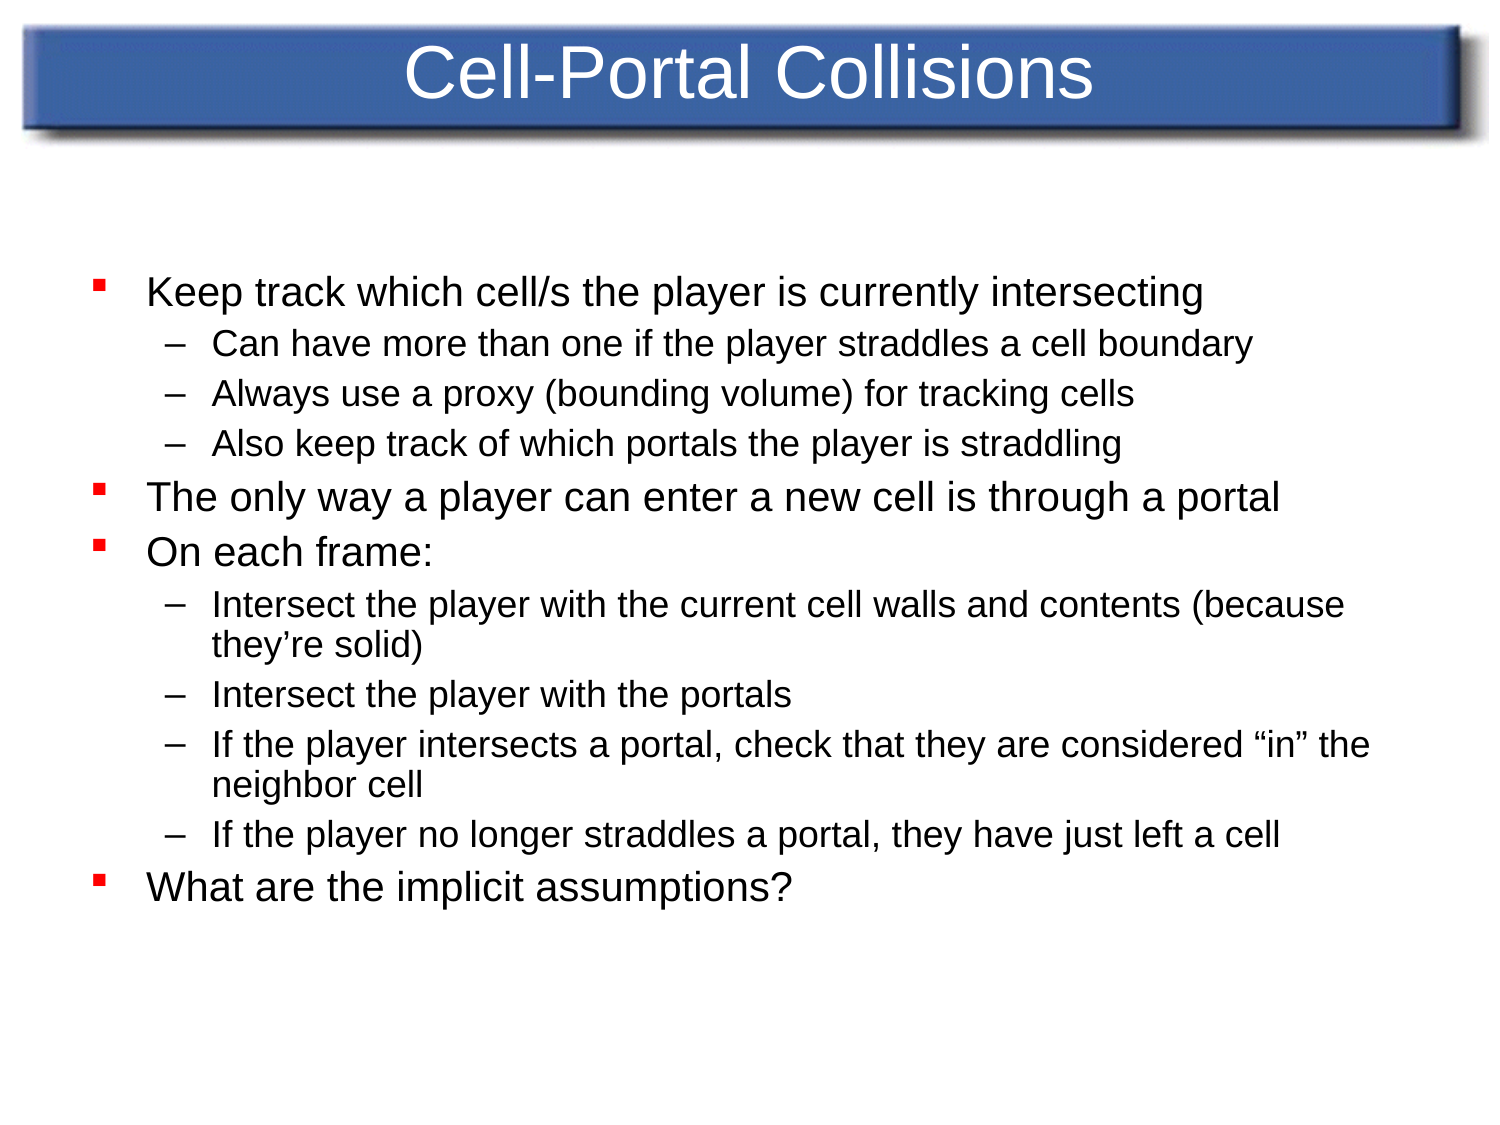

# Cell-Portal Collisions
Keep track which cell/s the player is currently intersecting
Can have more than one if the player straddles a cell boundary
Always use a proxy (bounding volume) for tracking cells
Also keep track of which portals the player is straddling
The only way a player can enter a new cell is through a portal
On each frame:
Intersect the player with the current cell walls and contents (because they’re solid)
Intersect the player with the portals
If the player intersects a portal, check that they are considered “in” the neighbor cell
If the player no longer straddles a portal, they have just left a cell
What are the implicit assumptions?